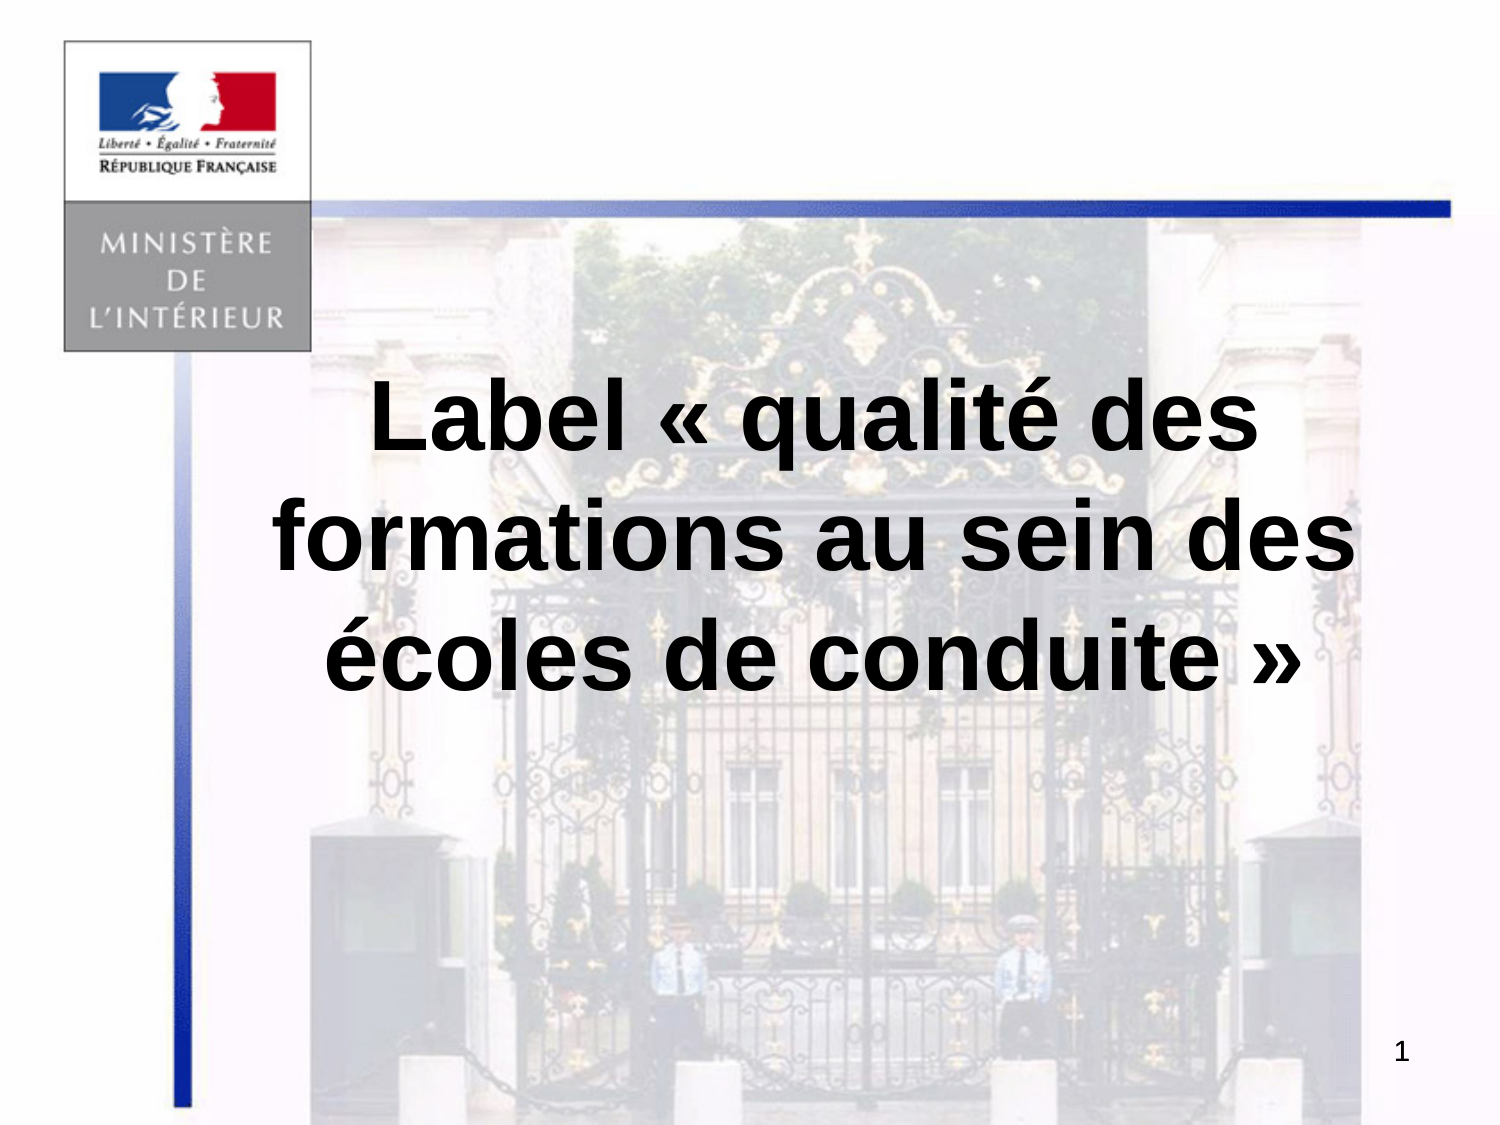

# Label « qualité des formations au sein des écoles de conduite »